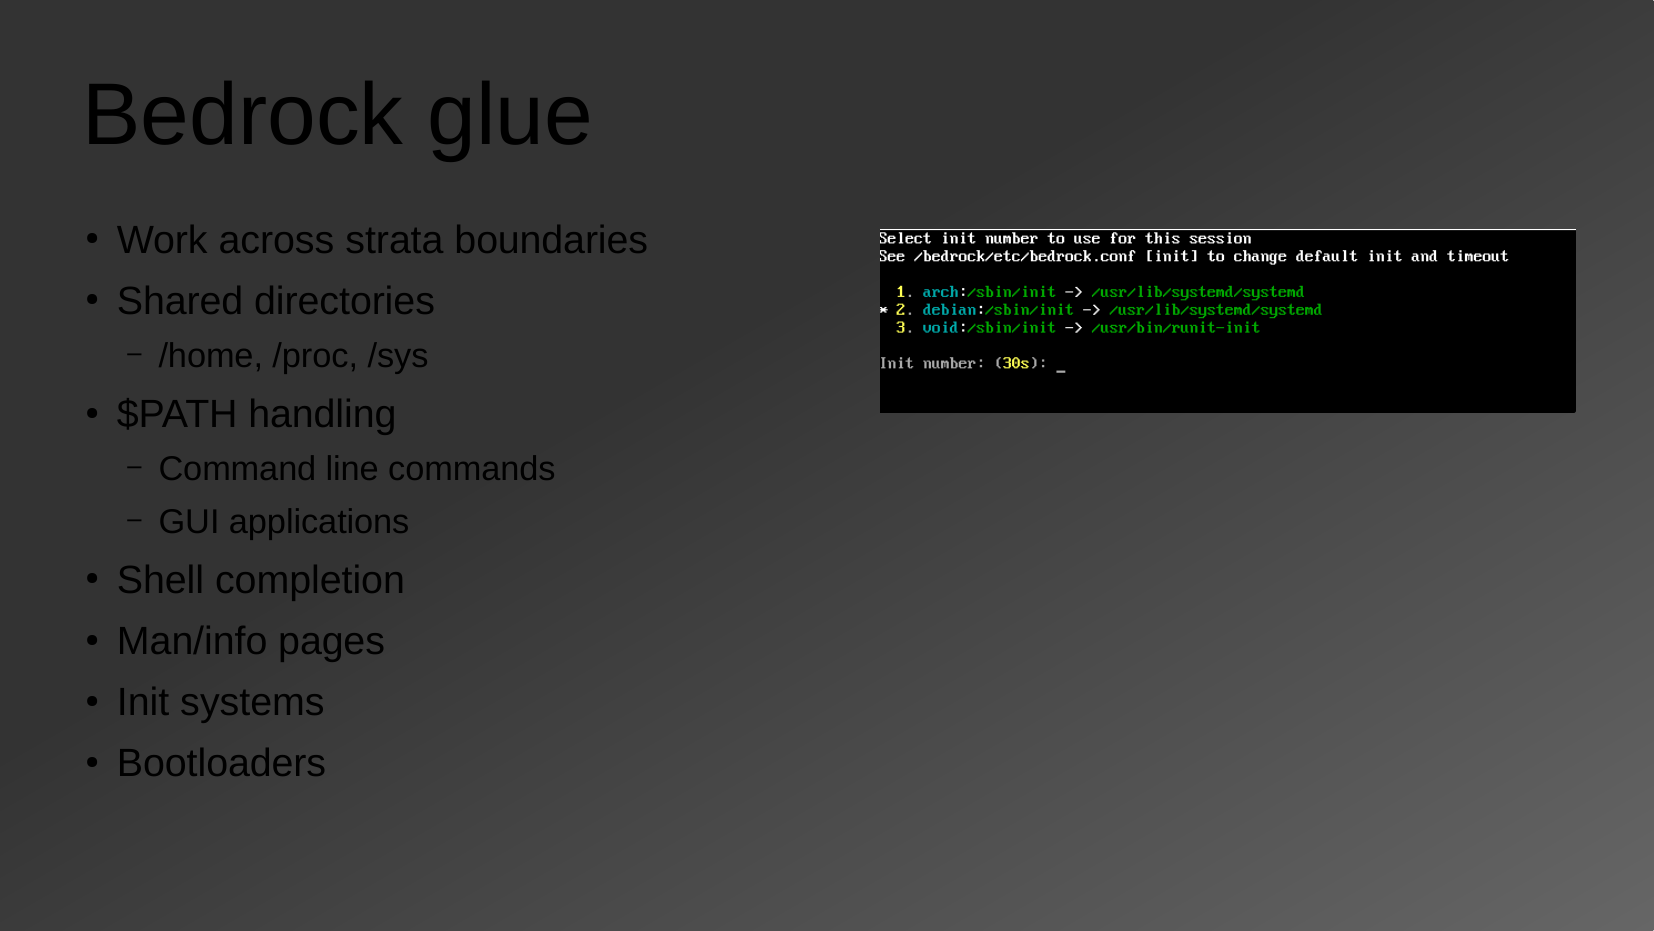

# Bedrock glue
Work across strata boundaries
Shared directories
/home, /proc, /sys
$PATH handling
Command line commands
GUI applications
Shell completion
Man/info pages
Init systems
Bootloaders